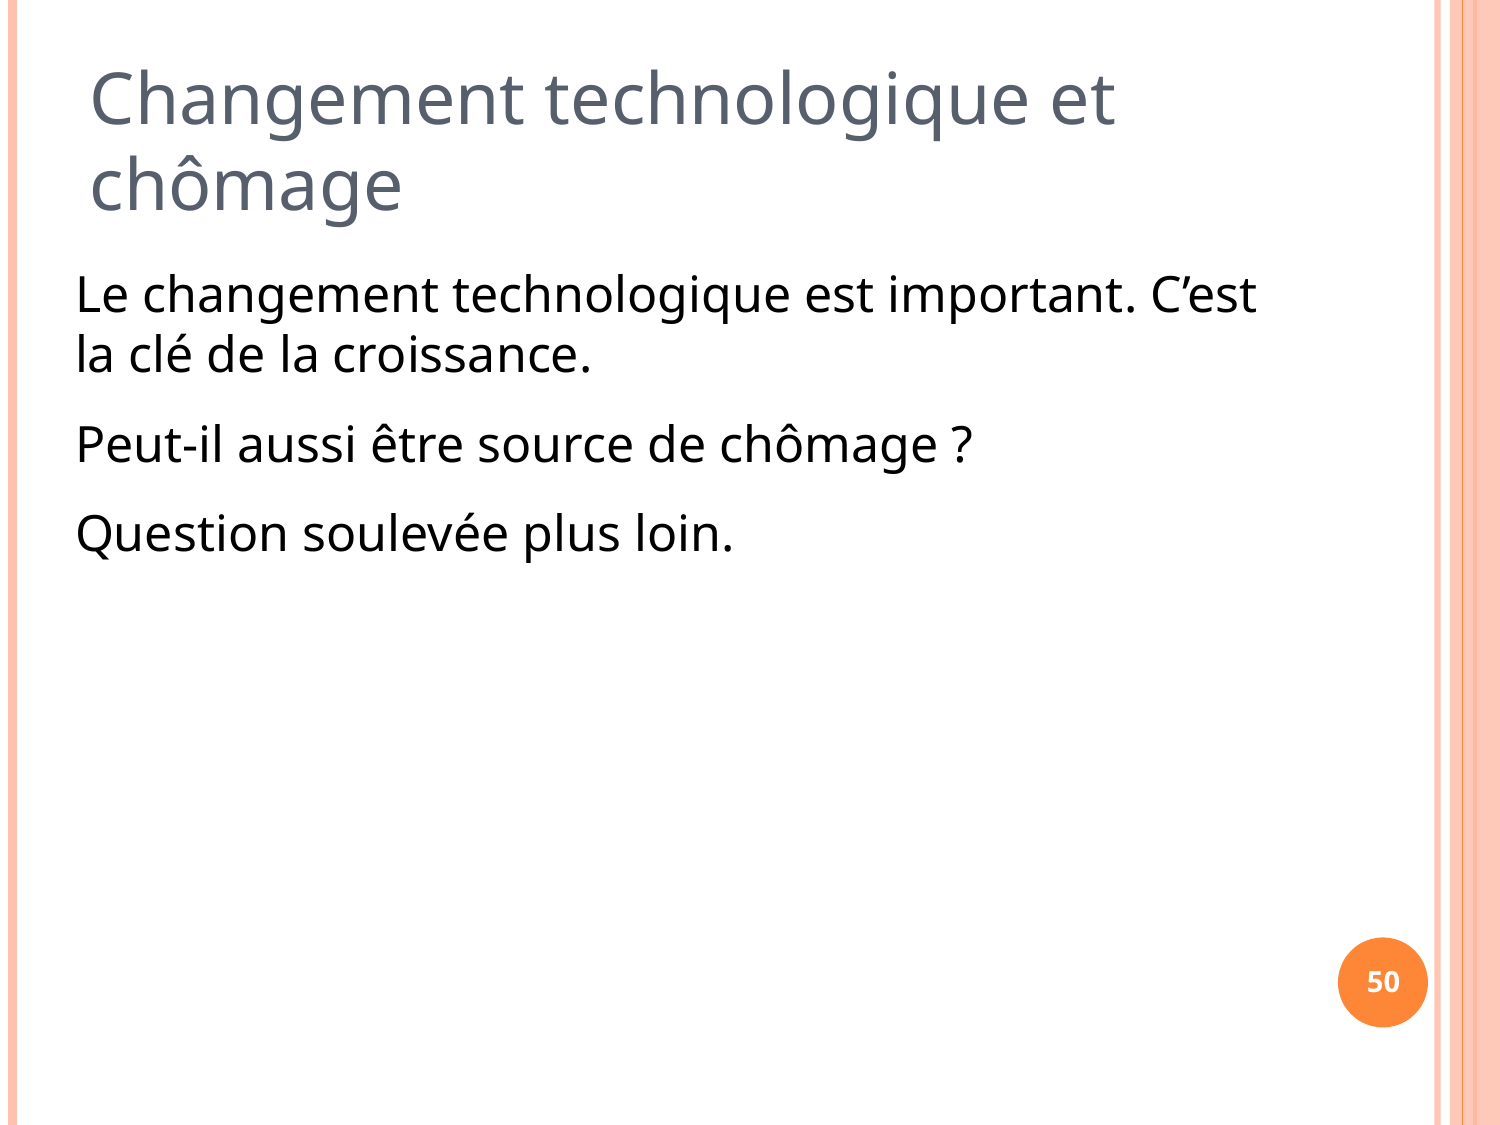

# Changement technologique et chômage
Le changement technologique est important. C’est la clé de la croissance.
Peut-il aussi être source de chômage ?
Question soulevée plus loin.